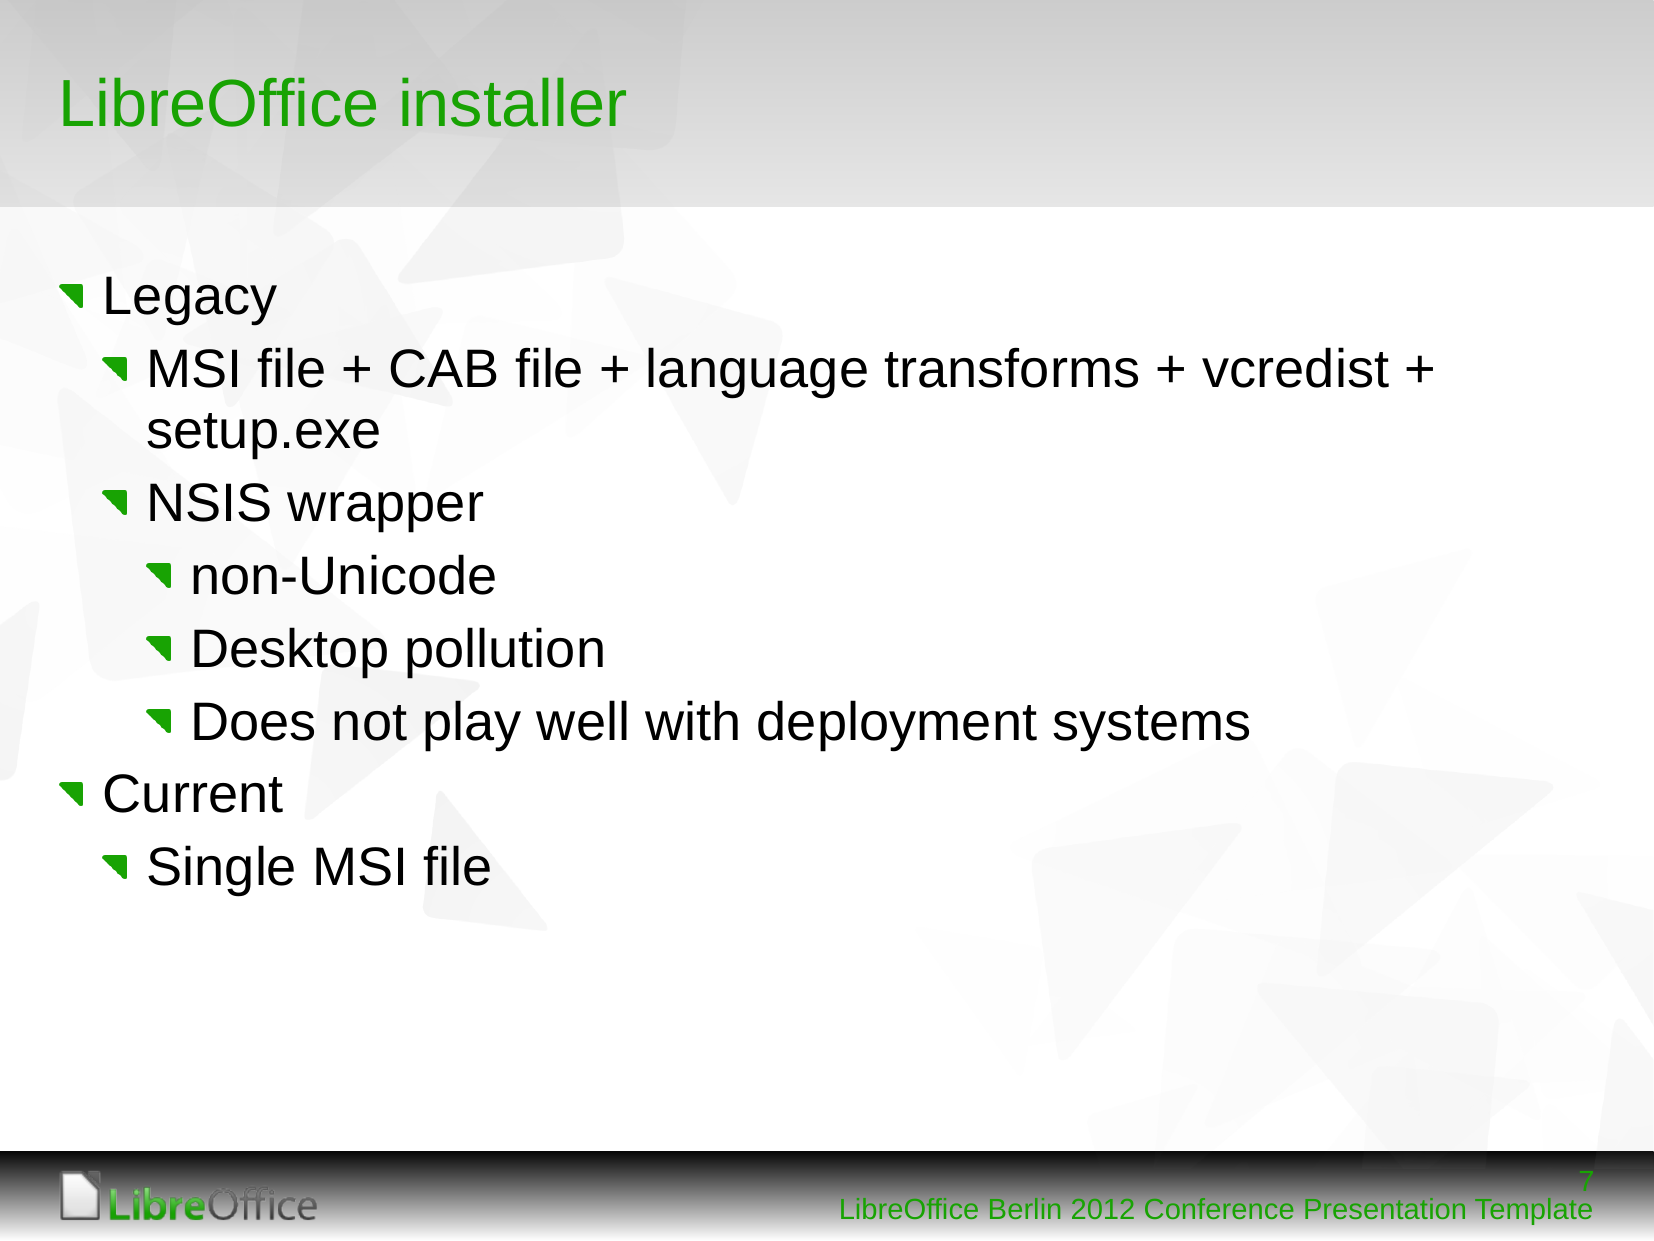

# LibreOffice installer
Legacy
MSI file + CAB file + language transforms + vcredist + setup.exe
NSIS wrapper
non-Unicode
Desktop pollution
Does not play well with deployment systems
Current
Single MSI file
7
LibreOffice Berlin 2012 Conference Presentation Template